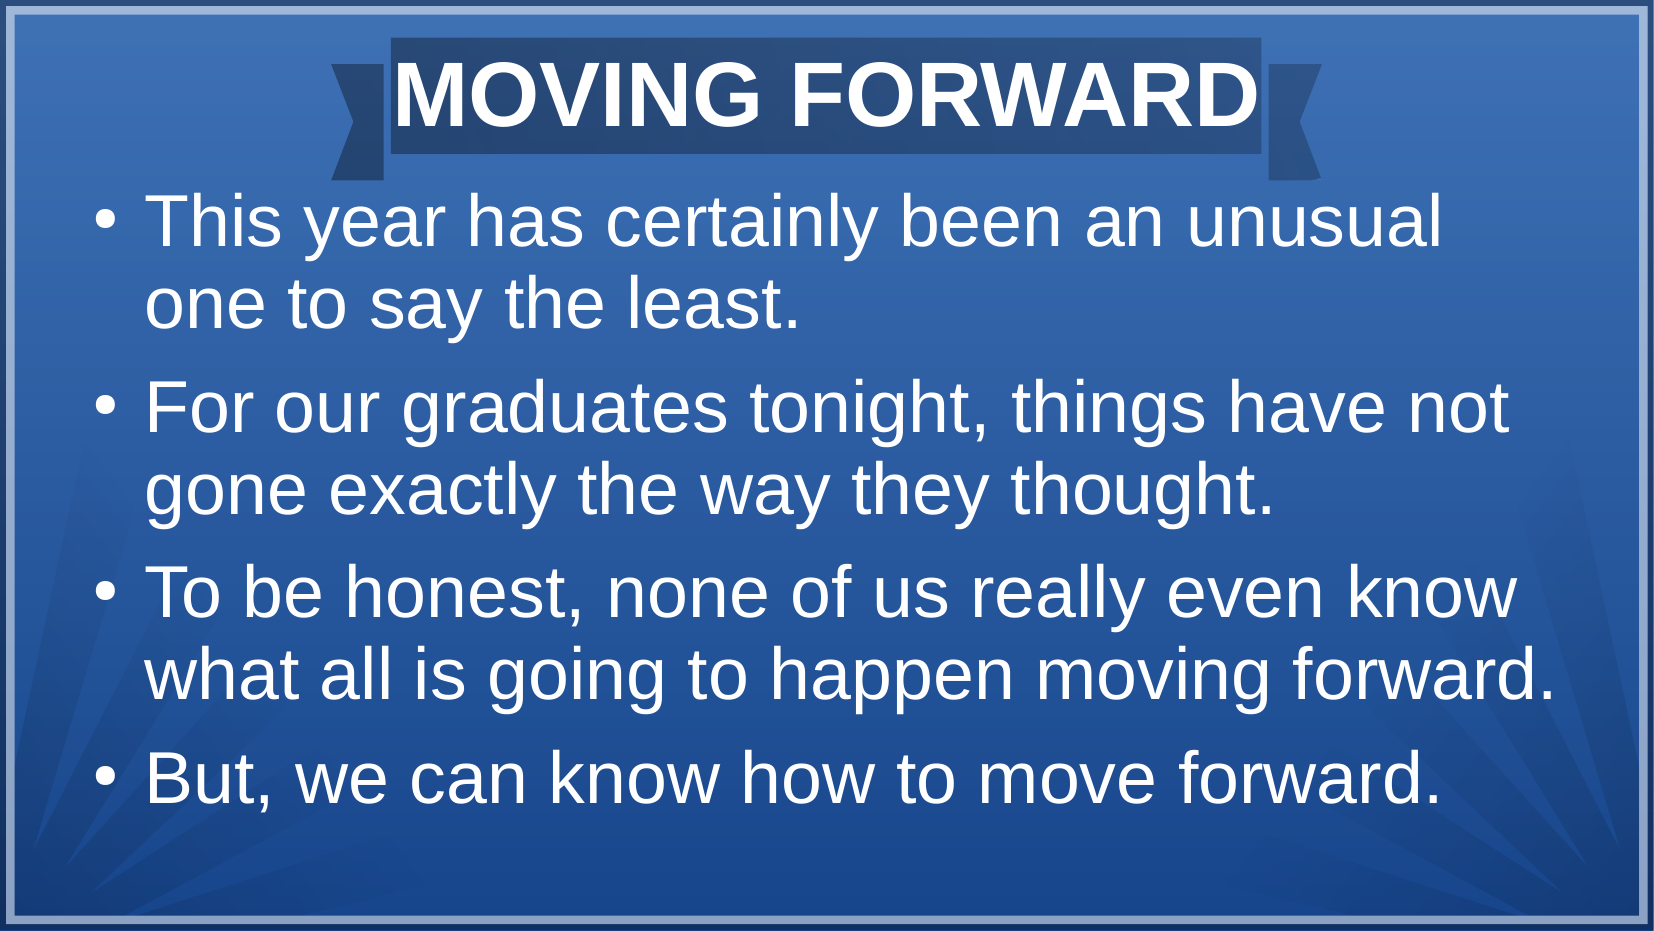

# MOVING FORWARD
This year has certainly been an unusual one to say the least.
For our graduates tonight, things have not gone exactly the way they thought.
To be honest, none of us really even know what all is going to happen moving forward.
But, we can know how to move forward.